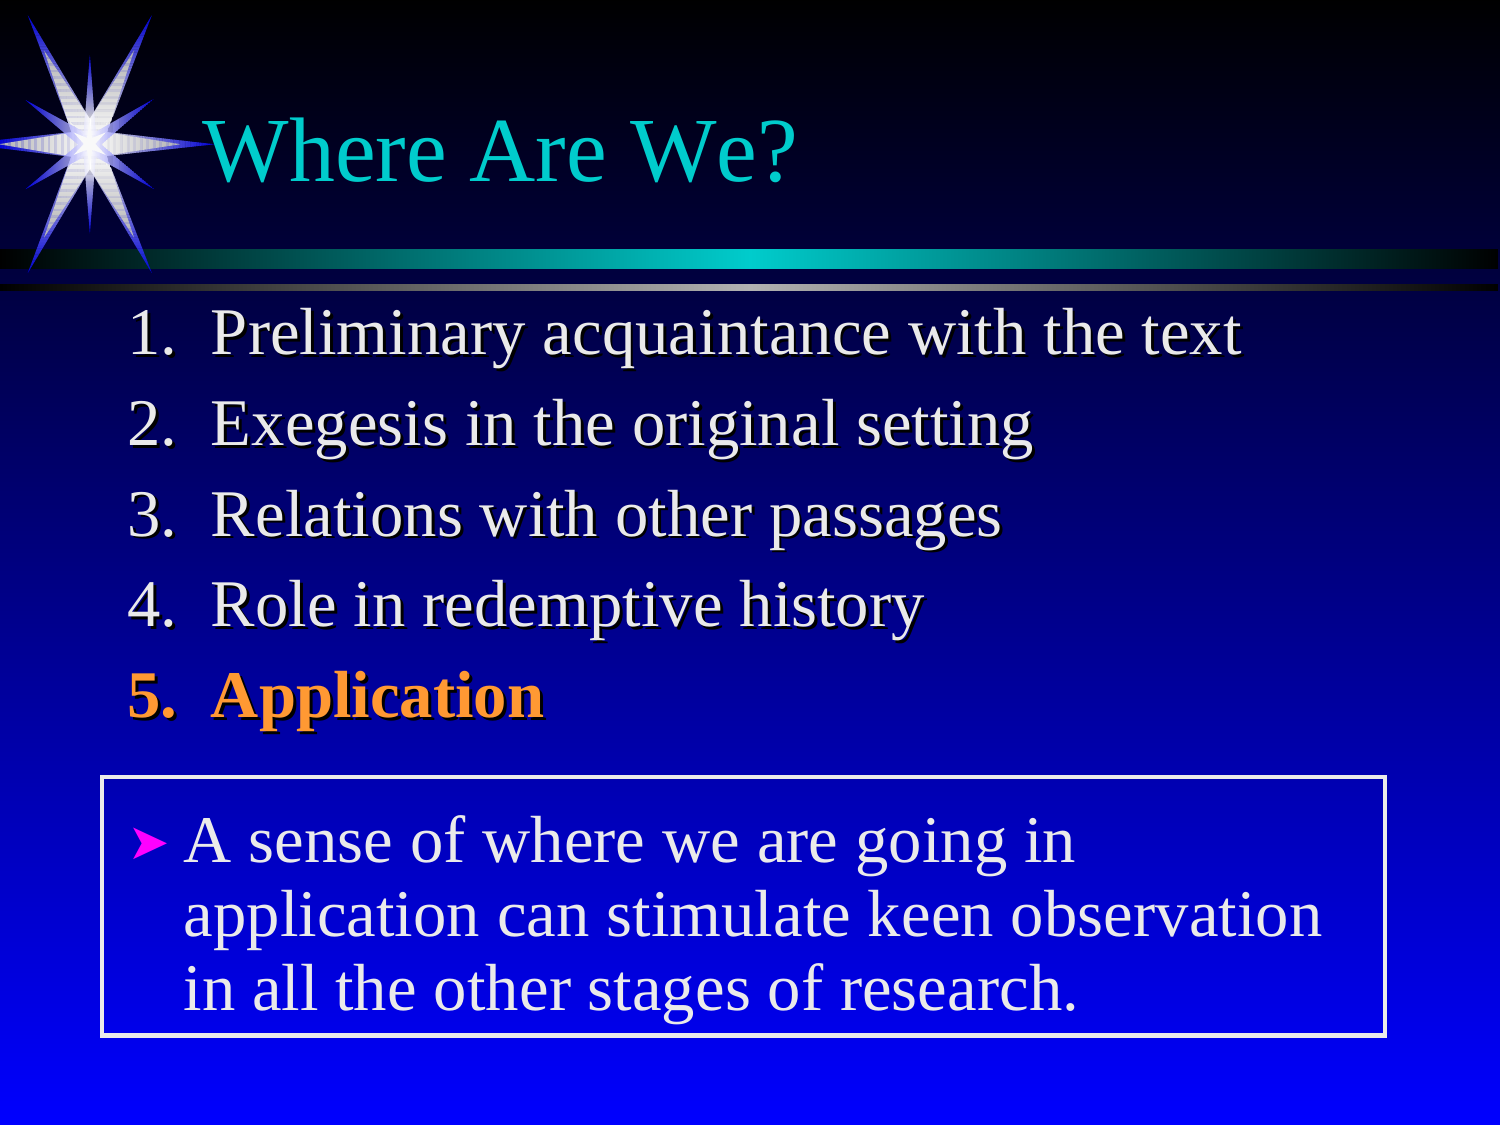

# Where Are We?
1. Preliminary acquaintance with the text
2. Exegesis in the original setting
3. Relations with other passages
4. Role in redemptive history
5. Application
A sense of where we are going in application can stimulate keen observation in all the other stages of research.